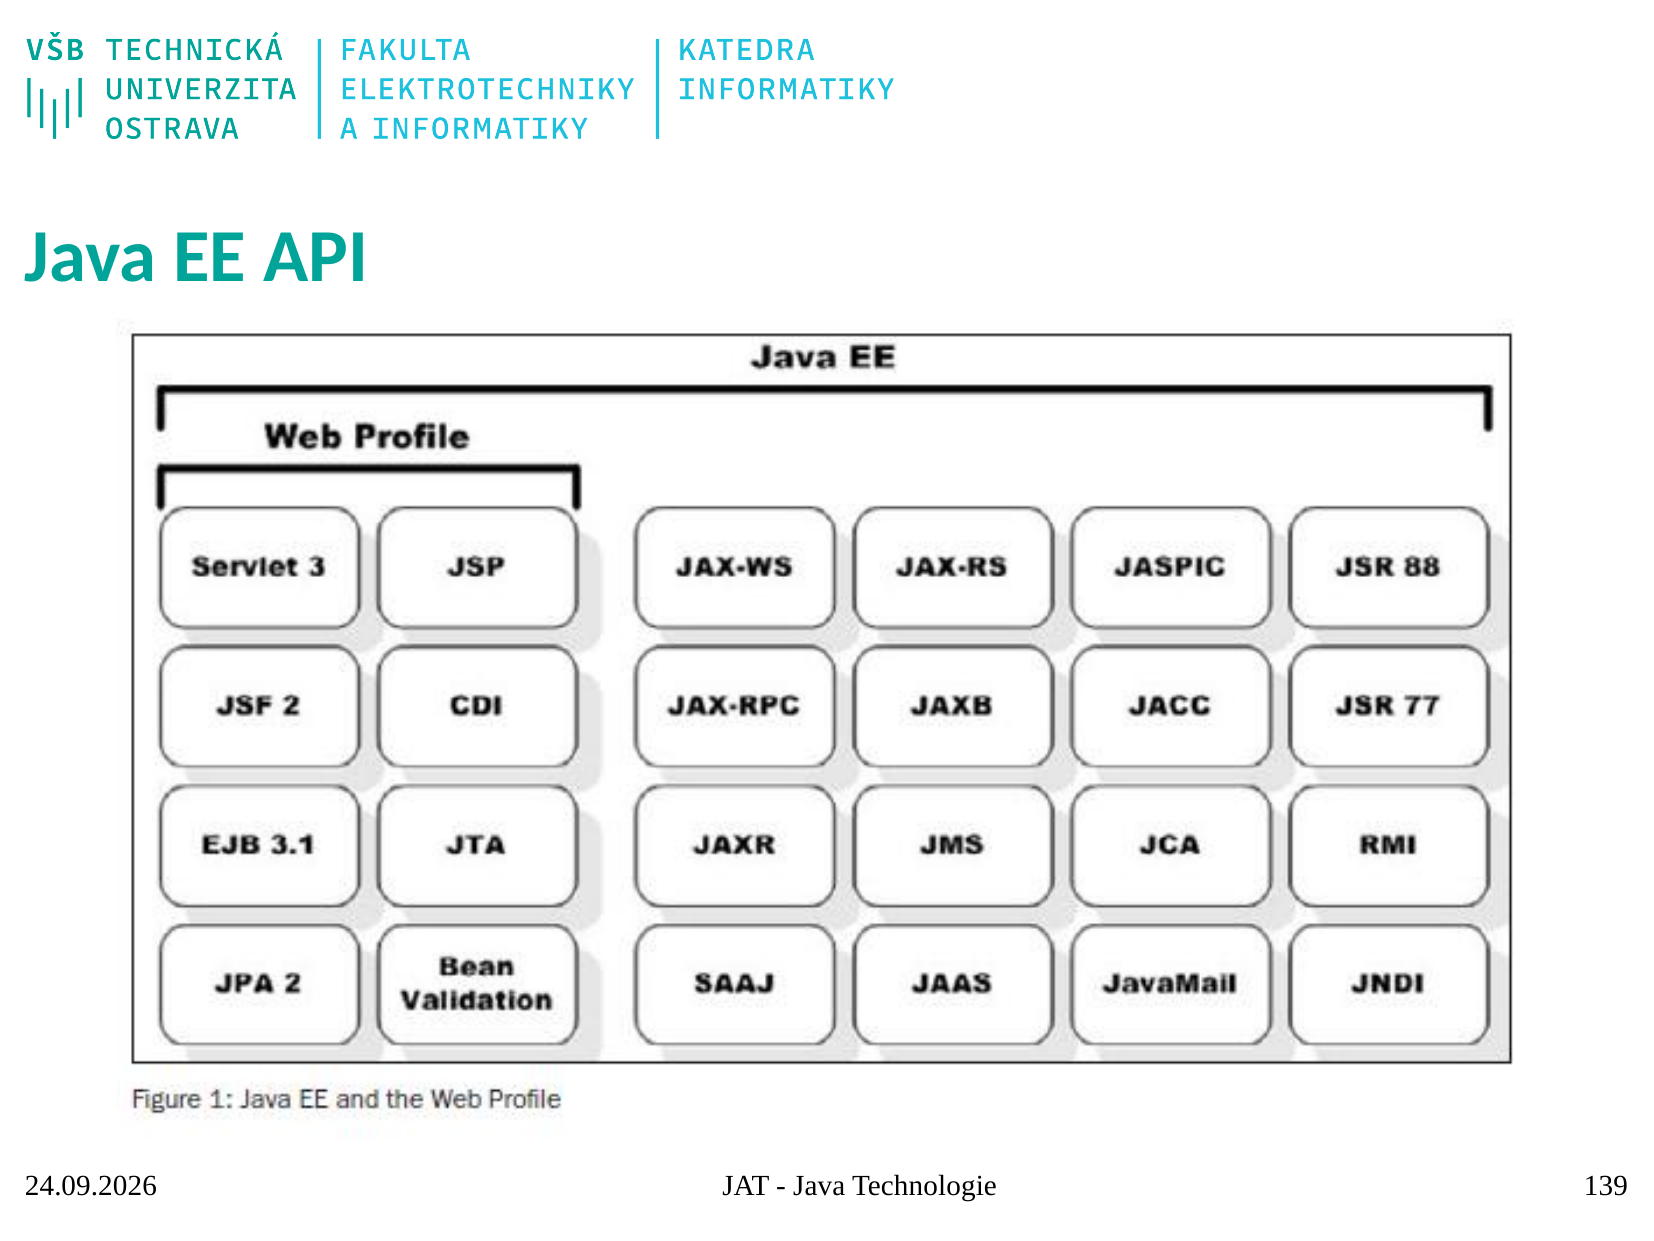

# Java EE API
JAT - Java Technologie
139